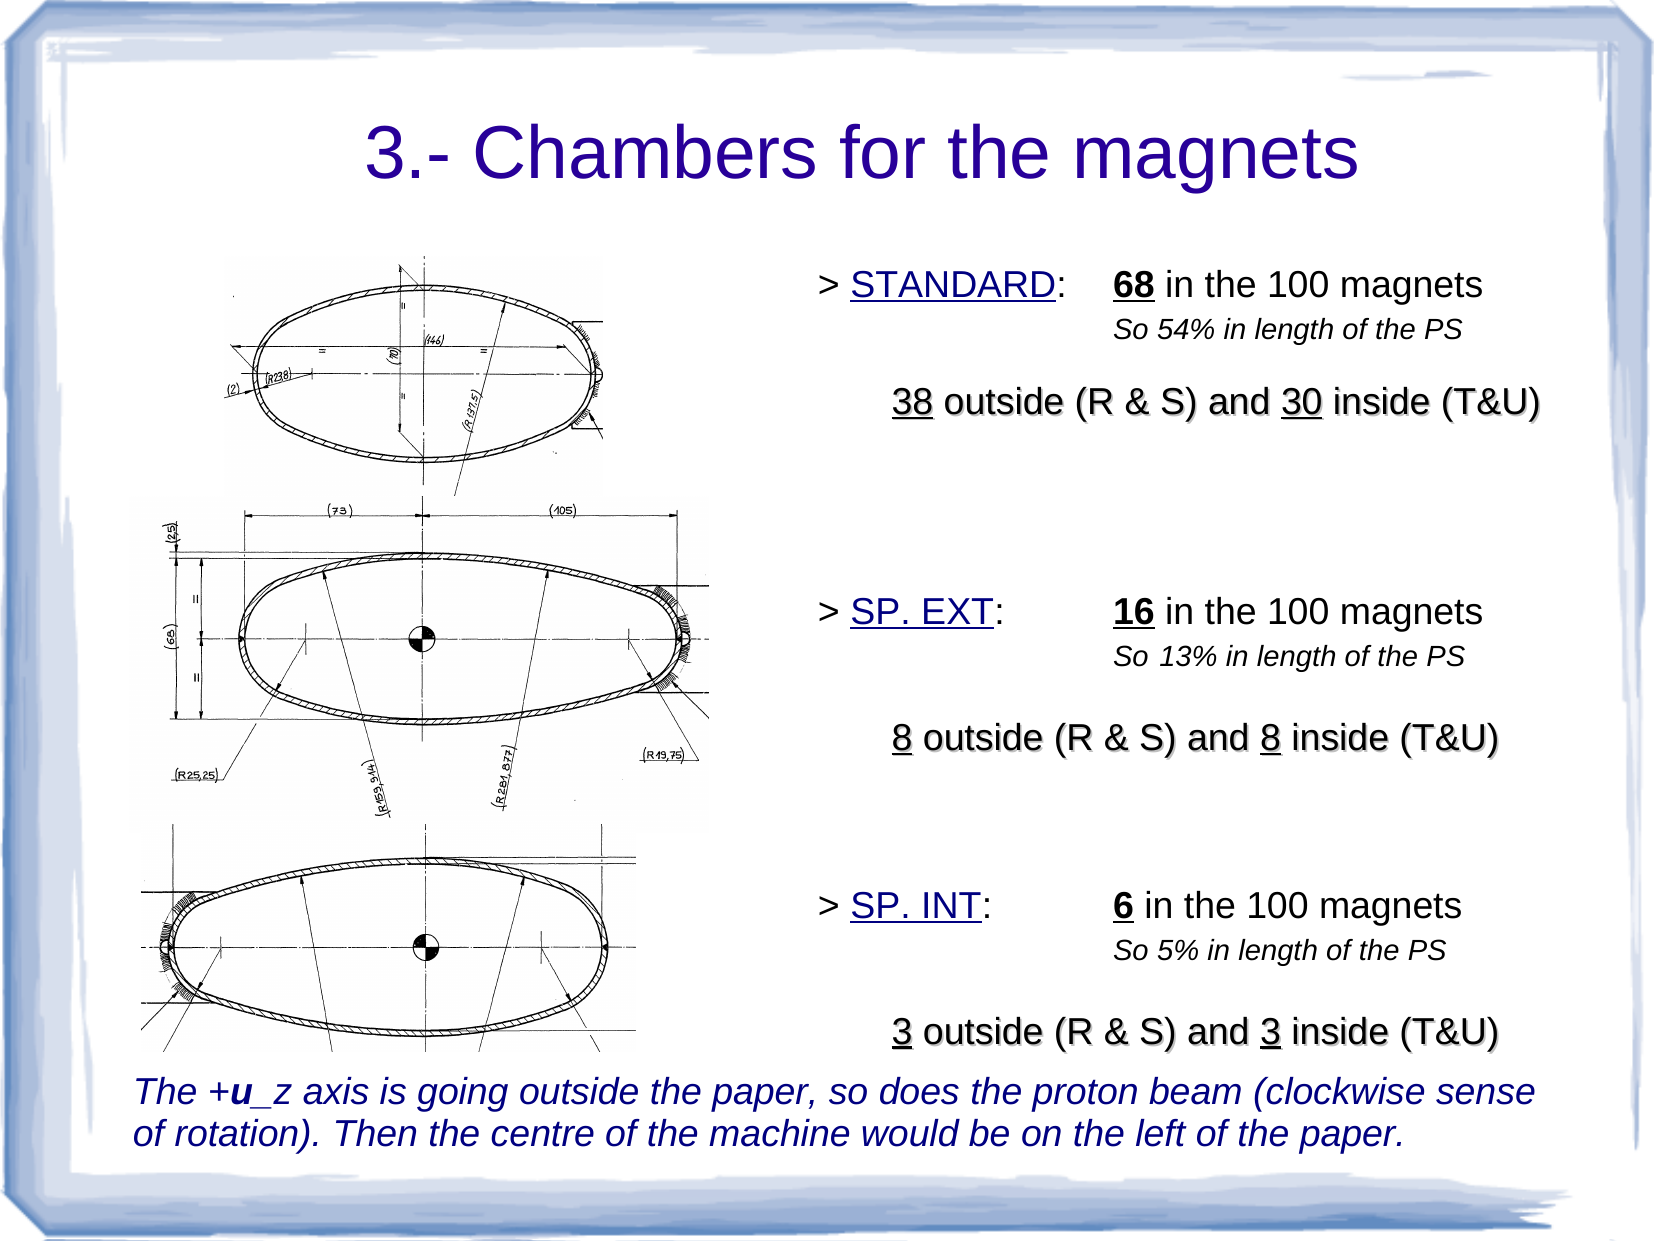

# 3.- Chambers for the magnets
> STANDARD: 	68 in the 100 magnets
				So 54% in length of the PS
	38 outside (R & S) and 30 inside (T&U)
> SP. EXT: 		16 in the 100 magnets
				So 13% in length of the PS
	8 outside (R & S) and 8 inside (T&U)
> SP. INT:		6 in the 100 magnets
				So 5% in length of the PS
	3 outside (R & S) and 3 inside (T&U)
The +u_z axis is going outside the paper, so does the proton beam (clockwise sense of rotation). Then the centre of the machine would be on the left of the paper.